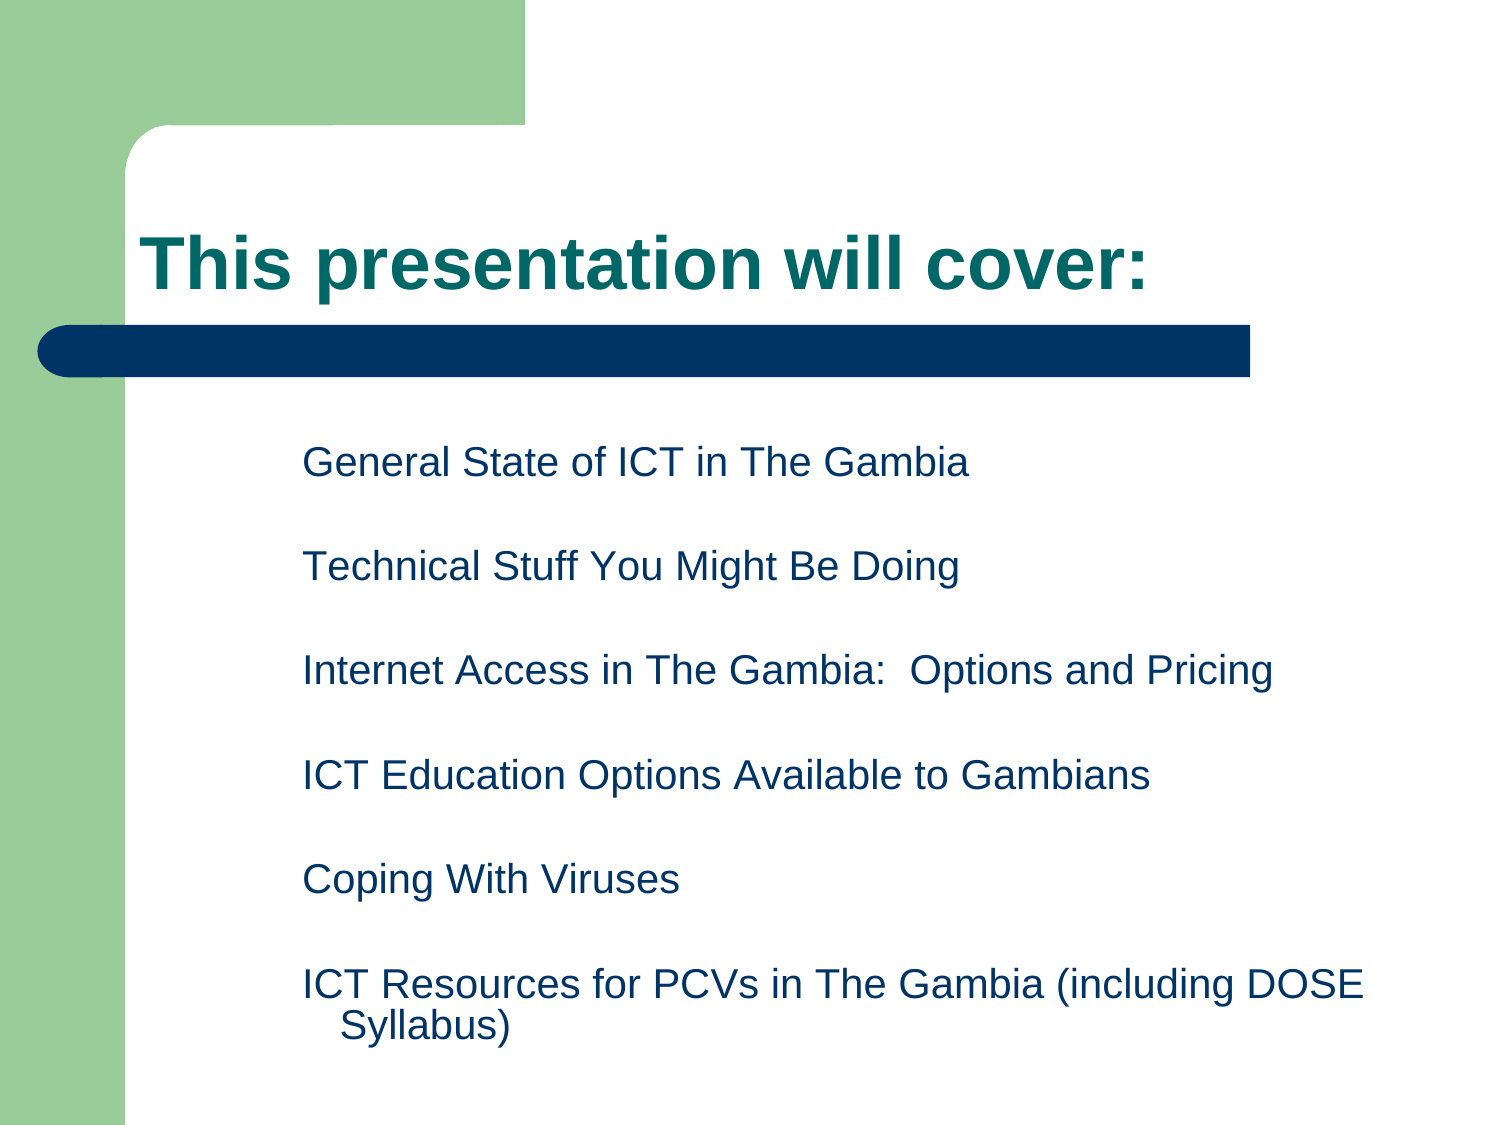

# This presentation will cover:
General State of ICT in The Gambia
Technical Stuff You Might Be Doing
Internet Access in The Gambia: Options and Pricing
ICT Education Options Available to Gambians
Coping With Viruses
ICT Resources for PCVs in The Gambia (including DOSE Syllabus)